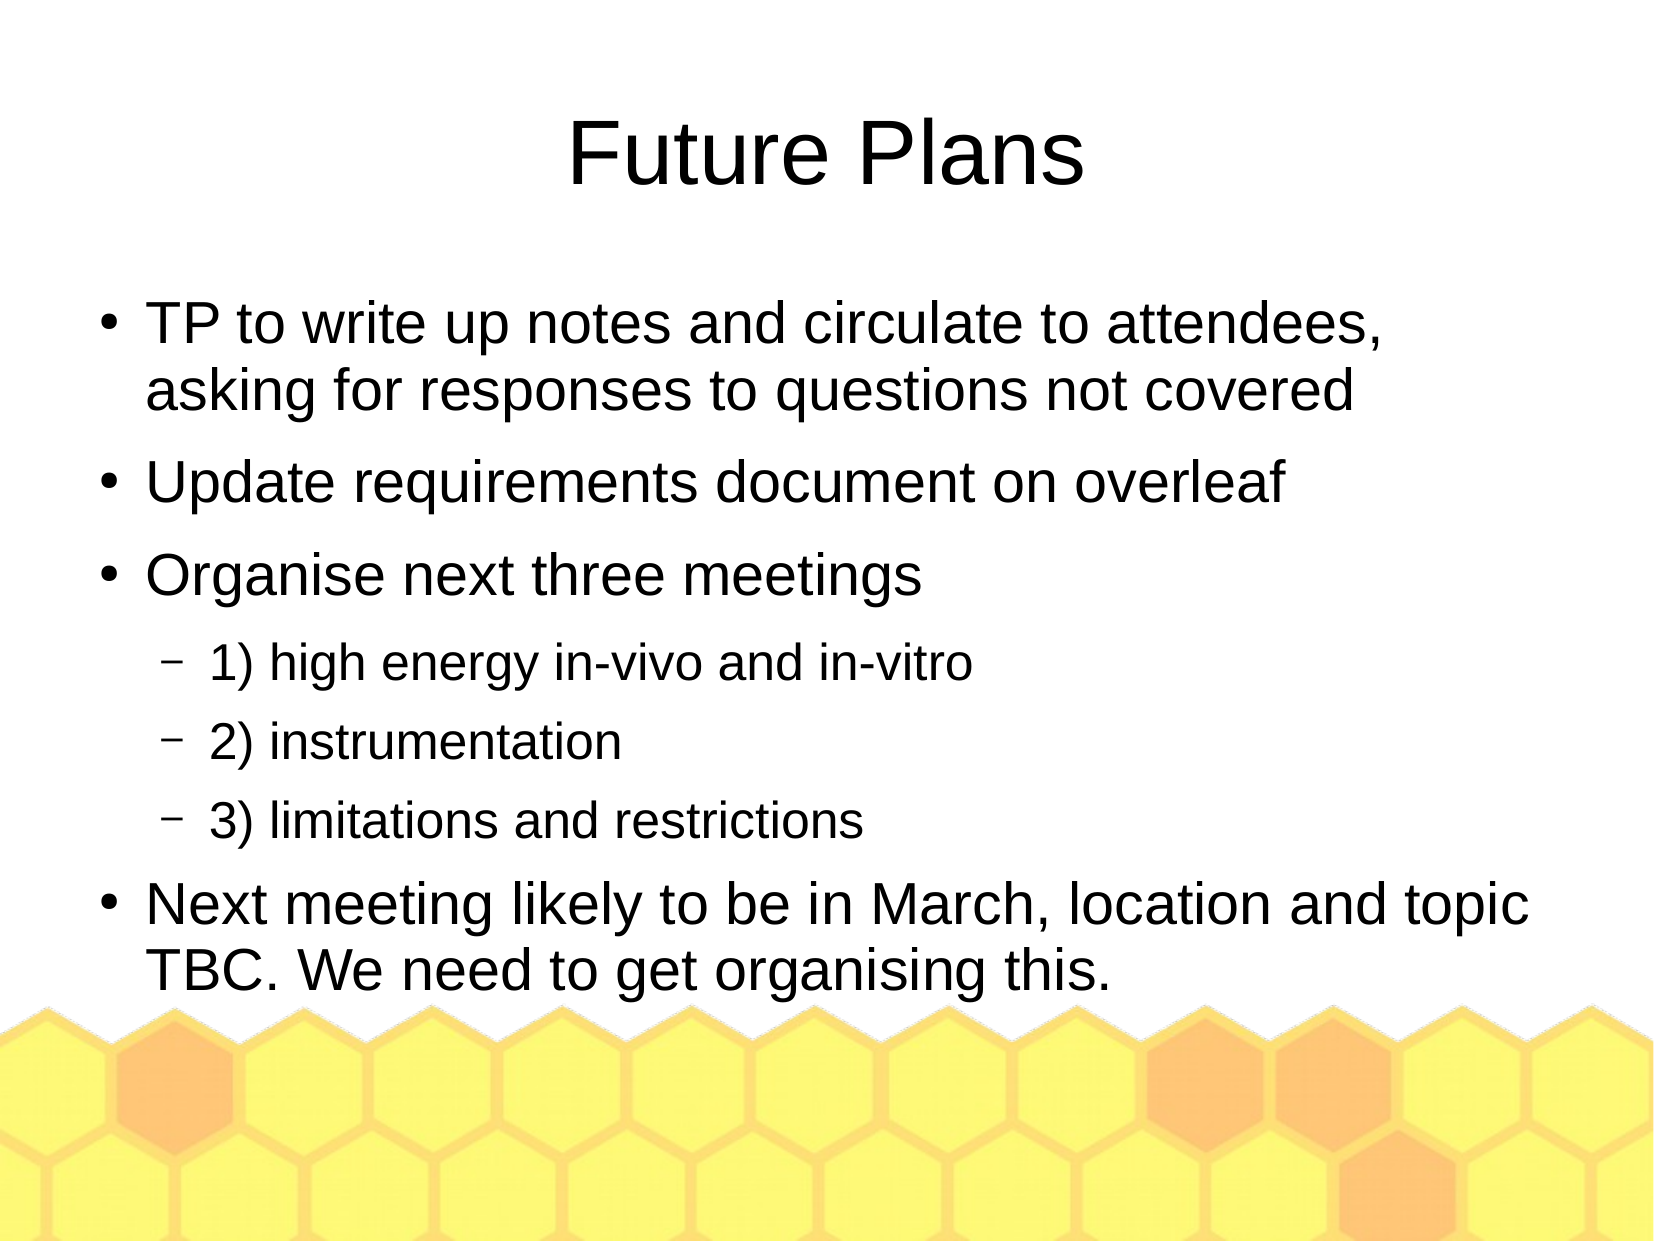

# Future Plans
TP to write up notes and circulate to attendees, asking for responses to questions not covered
Update requirements document on overleaf
Organise next three meetings
1) high energy in-vivo and in-vitro
2) instrumentation
3) limitations and restrictions
Next meeting likely to be in March, location and topic TBC. We need to get organising this.